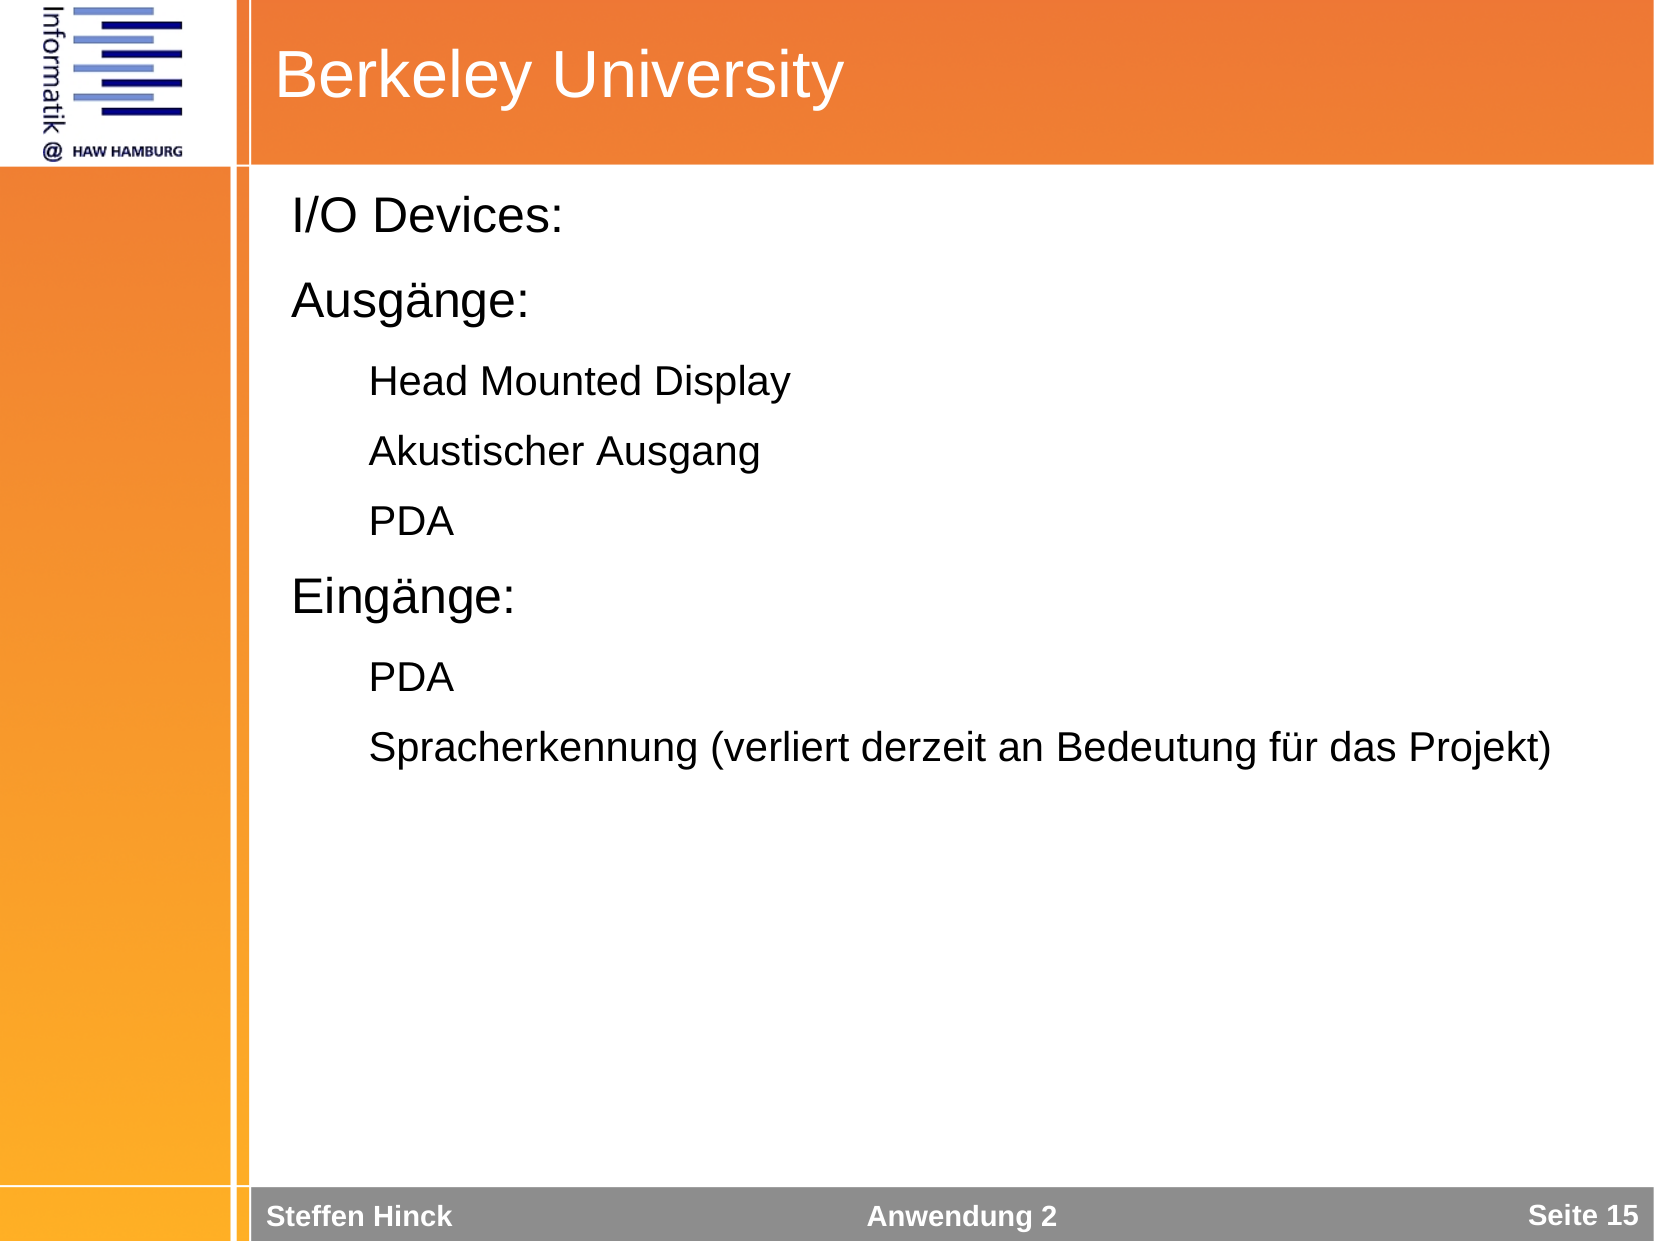

# Berkeley University
I/O Devices:
Ausgänge:
Head Mounted Display
Akustischer Ausgang
PDA
Eingänge:
PDA
Spracherkennung (verliert derzeit an Bedeutung für das Projekt)